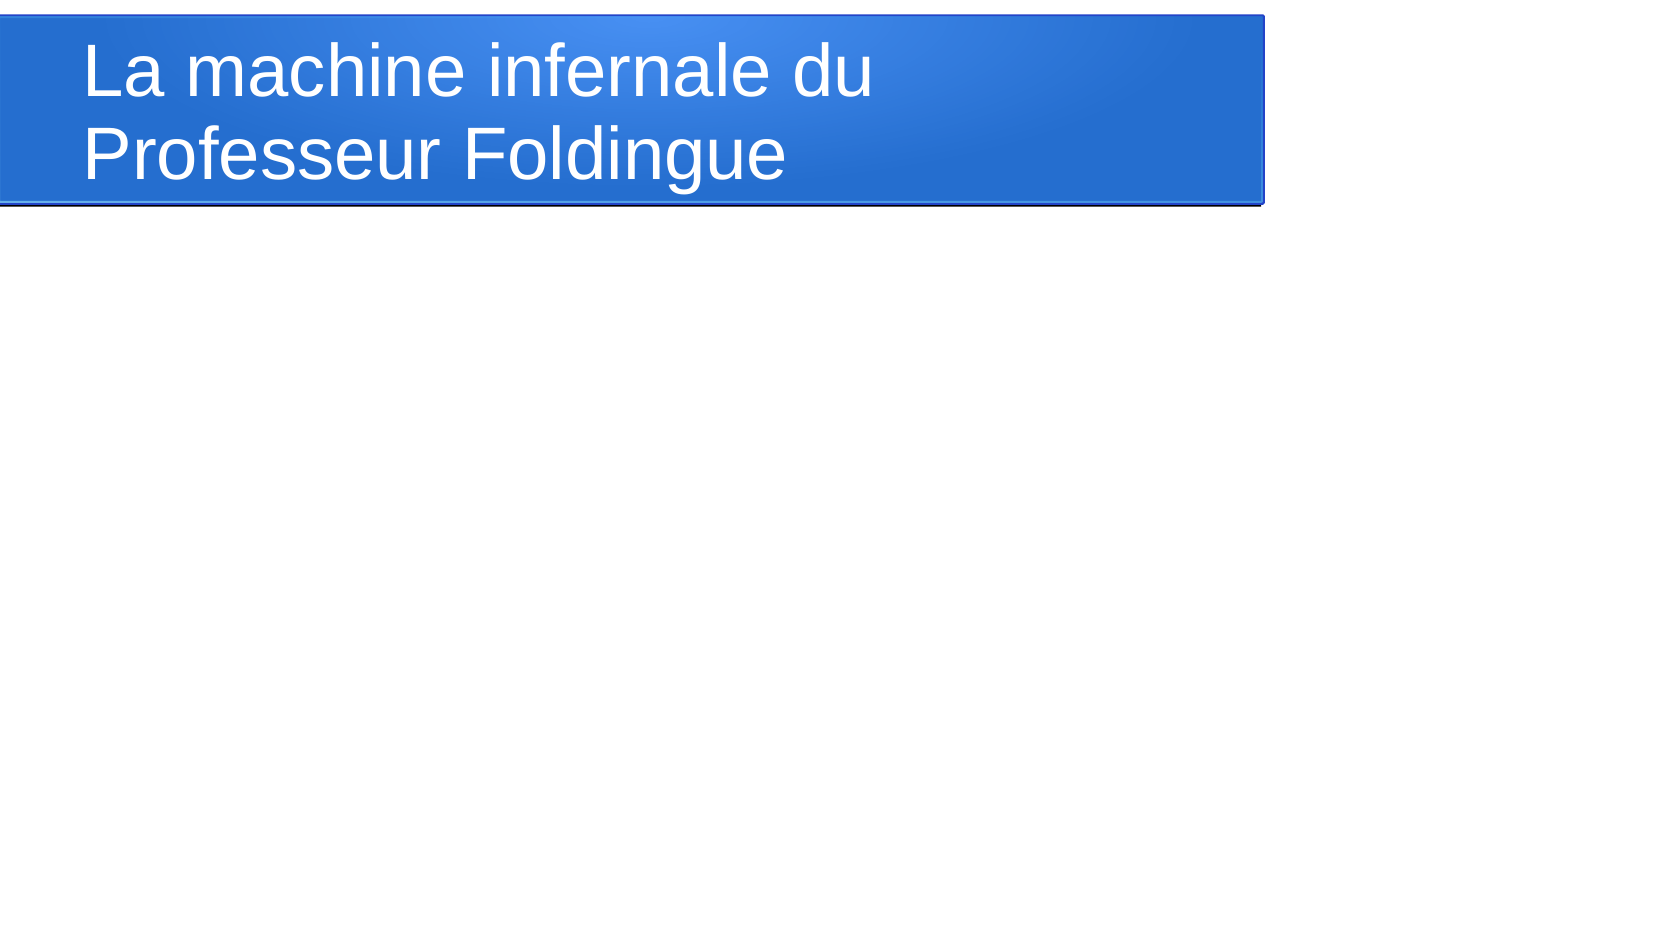

# La machine infernale du Professeur Foldingue